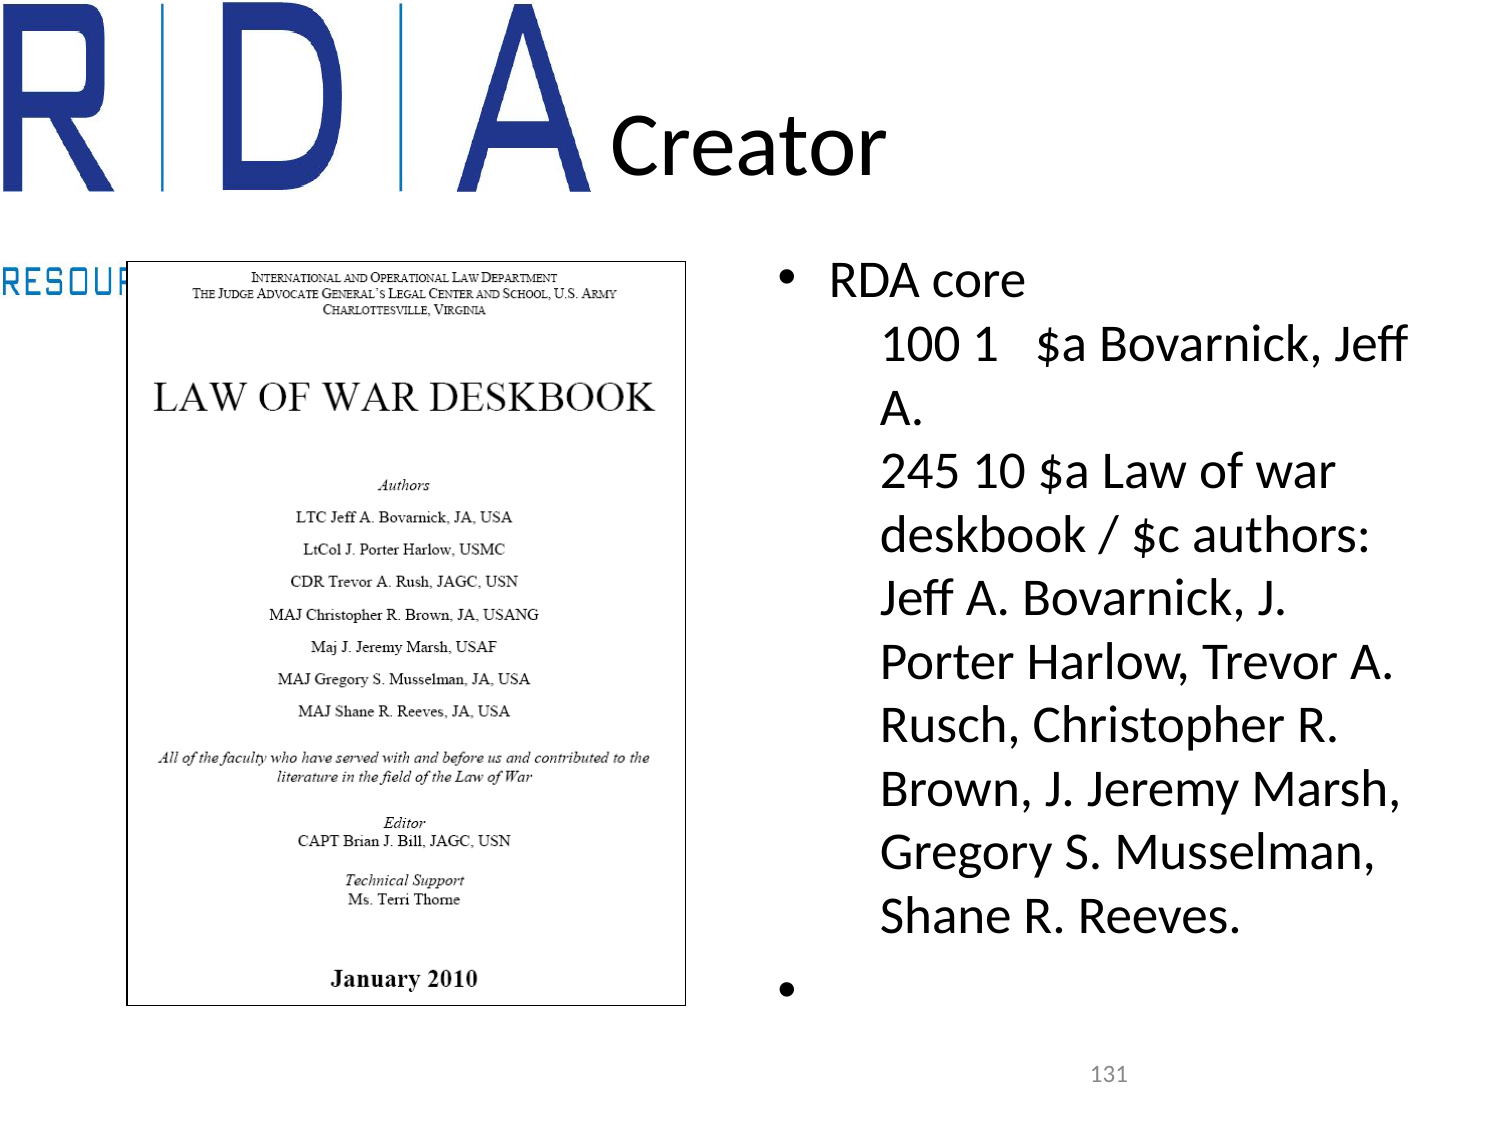

# Creator
RDA core
100 1 $a Bovarnick, Jeff A.
245 10 $a Law of war deskbook / $c authors: Jeff A. Bovarnick, J. Porter Harlow, Trevor A. Rusch, Christopher R. Brown, J. Jeremy Marsh, Gregory S. Musselman, Shane R. Reeves.
131